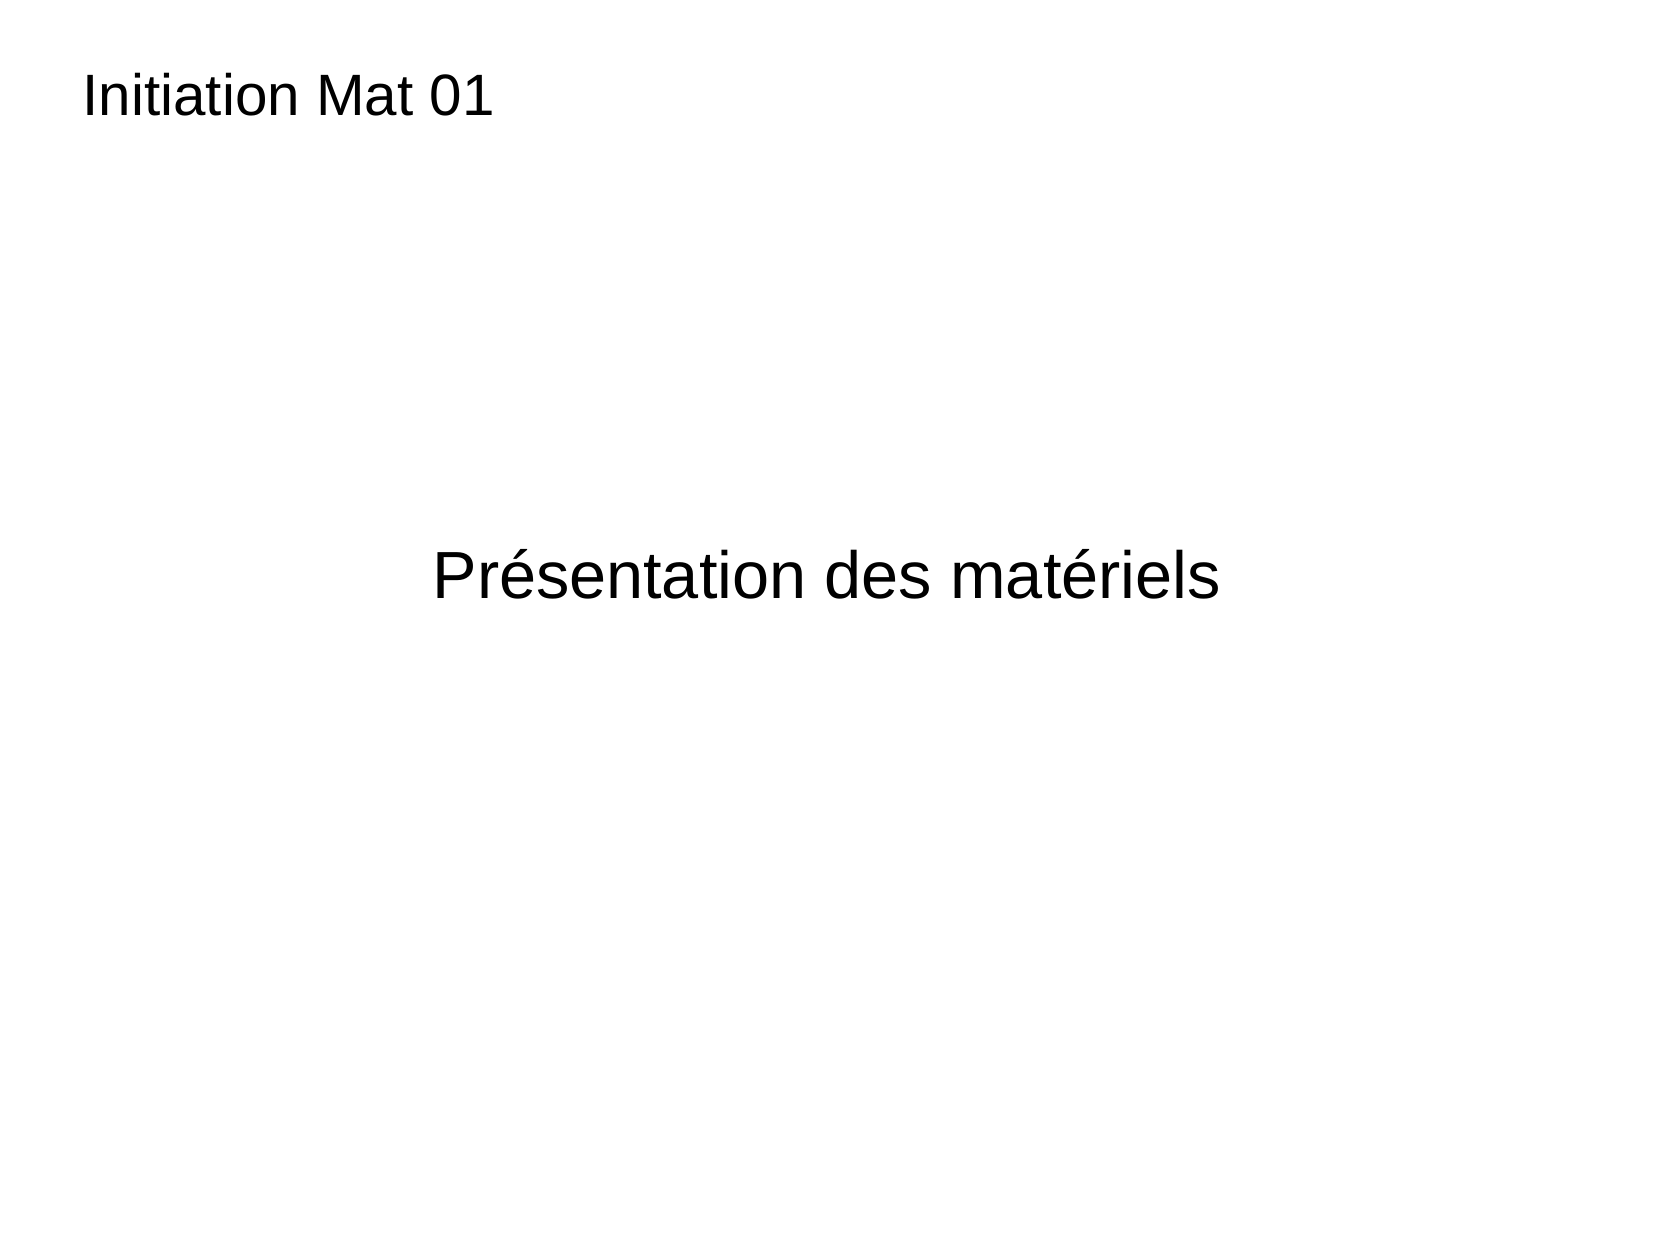

# Initiation Mat 01
Présentation des matériels